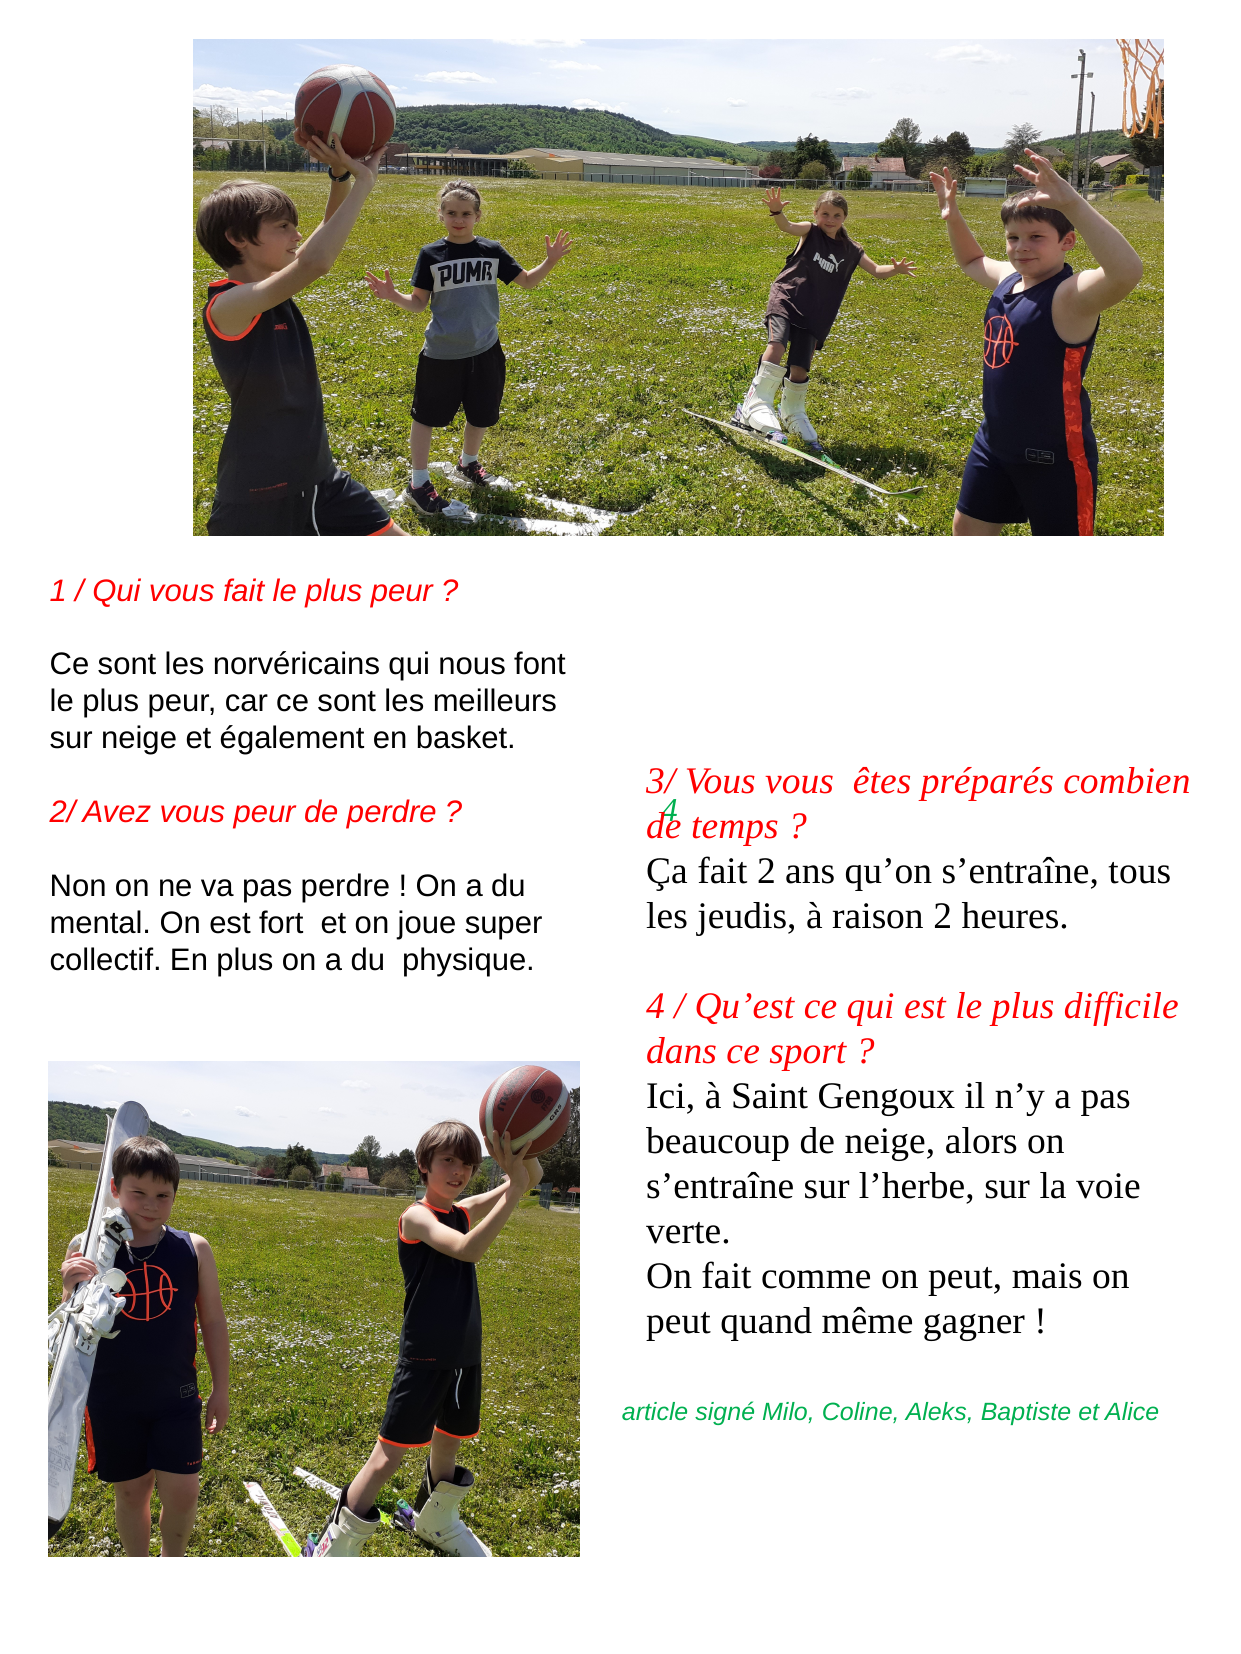

1
1 / Qui vous fait le plus peur ?
Ce sont les norvéricains qui nous font le plus peur, car ce sont les meilleurs sur neige et également en basket.
2/ Avez vous peur de perdre ?
Non on ne va pas perdre ! On a du mental. On est fort  et on joue super collectif. En plus on a du physique.
3/ Vous vous êtes préparés combien de temps ?
Ça fait 2 ans qu’on s’entraîne, tous les jeudis, à raison 2 heures.
4 / Qu’est ce qui est le plus difficile dans ce sport ?
Ici, à Saint Gengoux il n’y a pas beaucoup de neige, alors on s’entraîne sur l’herbe, sur la voie verte.
On fait comme on peut, mais on peut quand même gagner !
4
# article signé Milo, Coline, Aleks, Baptiste et Alice